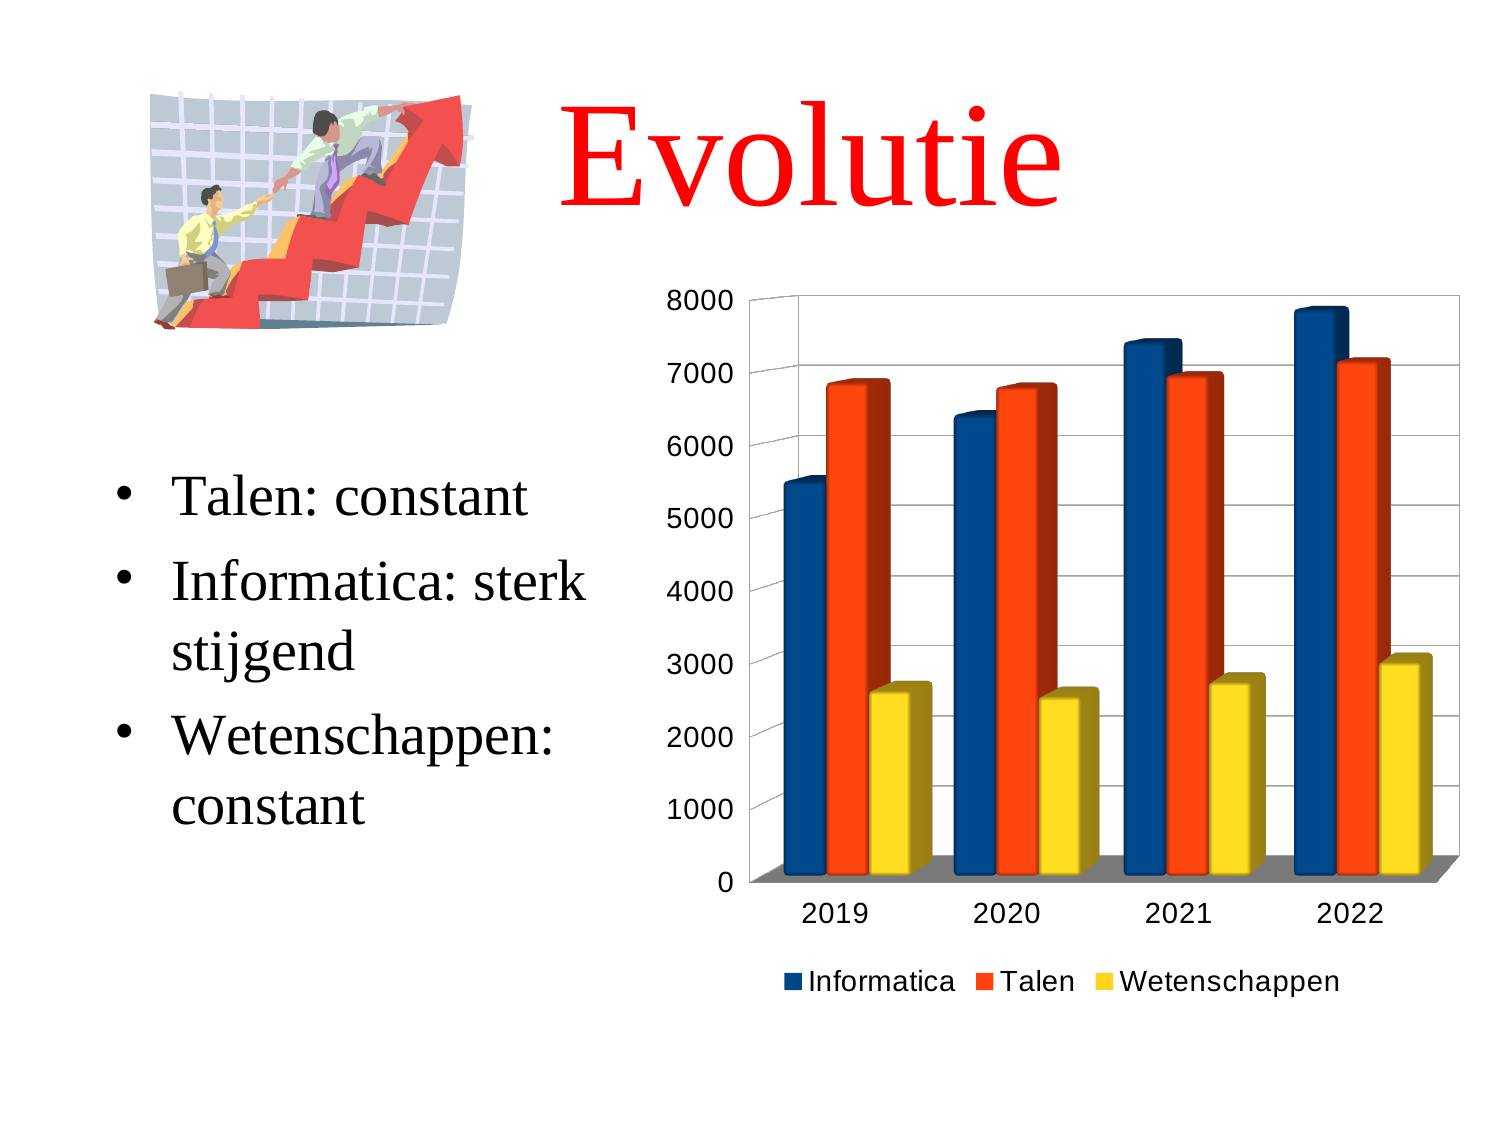

# Evolutie
[unsupported chart]
Talen: constant
Informatica: sterk stijgend
Wetenschappen: constant